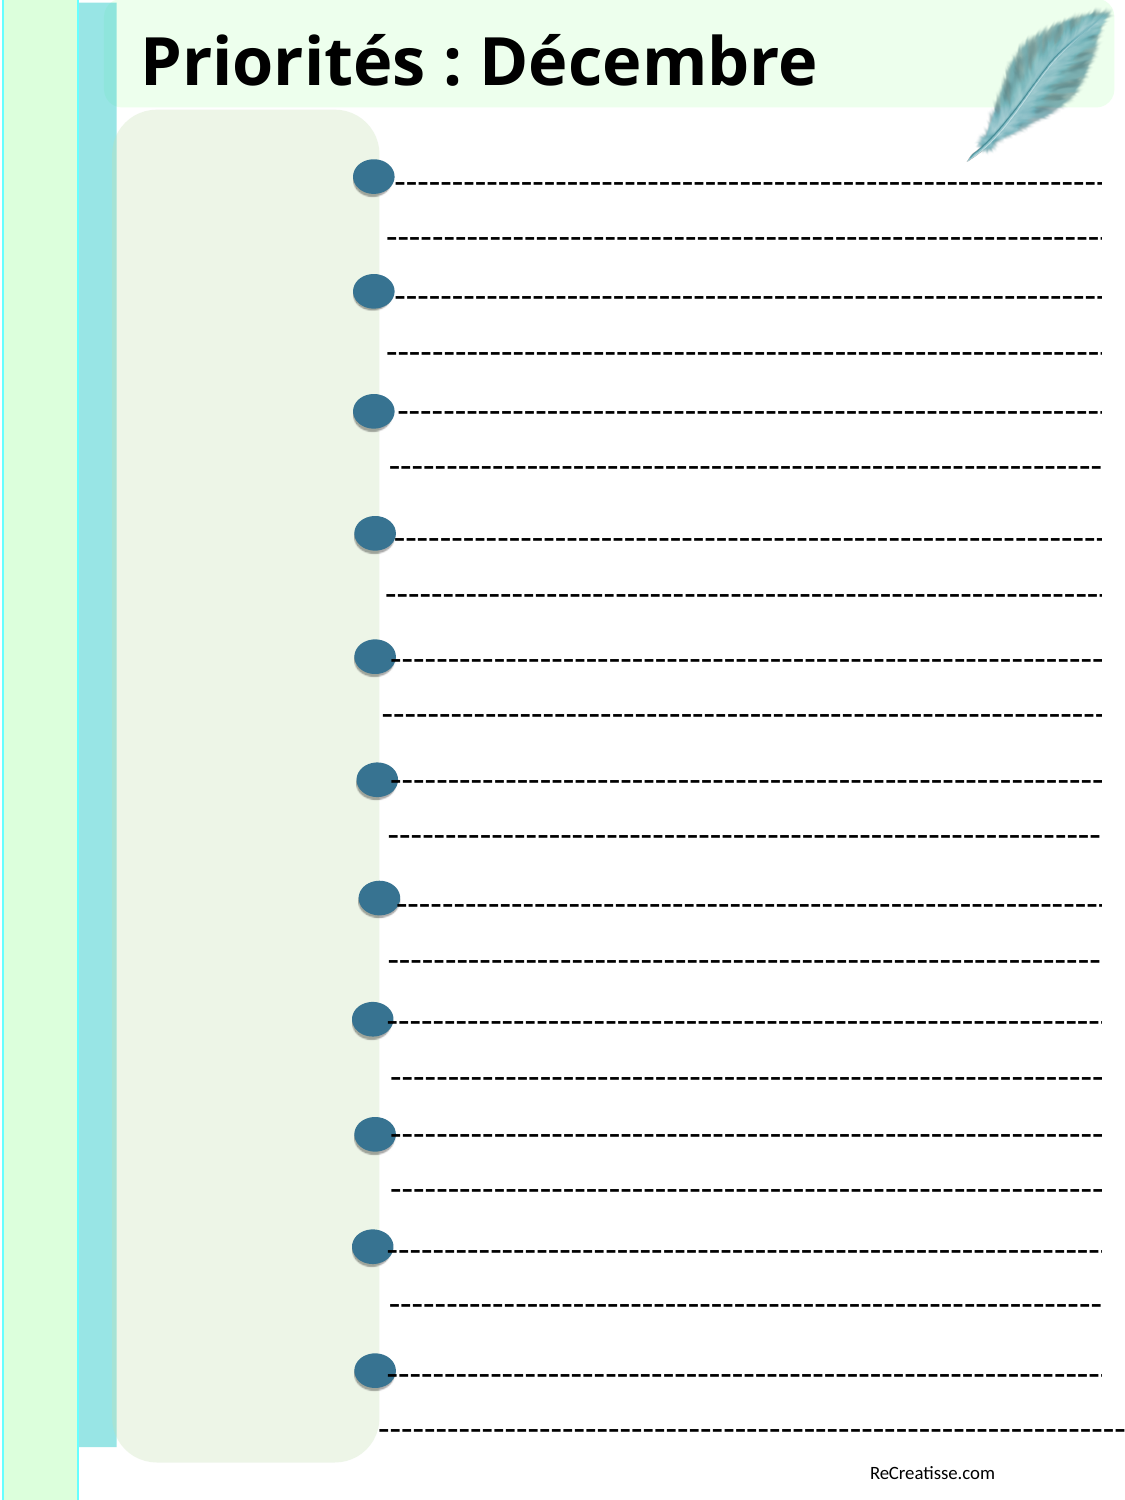

Priorités : Décembre
--------------------------------------------------------------------------------------
--------------------------------------------------------------------------------------
--------------------------------------------------------------------------------------
--------------------------------------------------------------------------------------
--------------------------------------------------------------------------------------
--------------------------------------------------------------------------------------
--------------------------------------------------------------------------------------
--------------------------------------------------------------------------------------
--------------------------------------------------------------------------------------
--------------------------------------------------------------------------------------
--------------------------------------------------------------------------------------
--------------------------------------------------------------------------------------
--------------------------------------------------------------------------------------
--------------------------------------------------------------------------------------
--------------------------------------------------------------------------------------
--------------------------------------------------------------------------------------
--------------------------------------------------------------------------------------
--------------------------------------------------------------------------------------
--------------------------------------------------------------------------------------
--------------------------------------------------------------------------------------
--------------------------------------------------------------------------------------
--------------------------------------------------------------------------------------
ReCreatisse.com